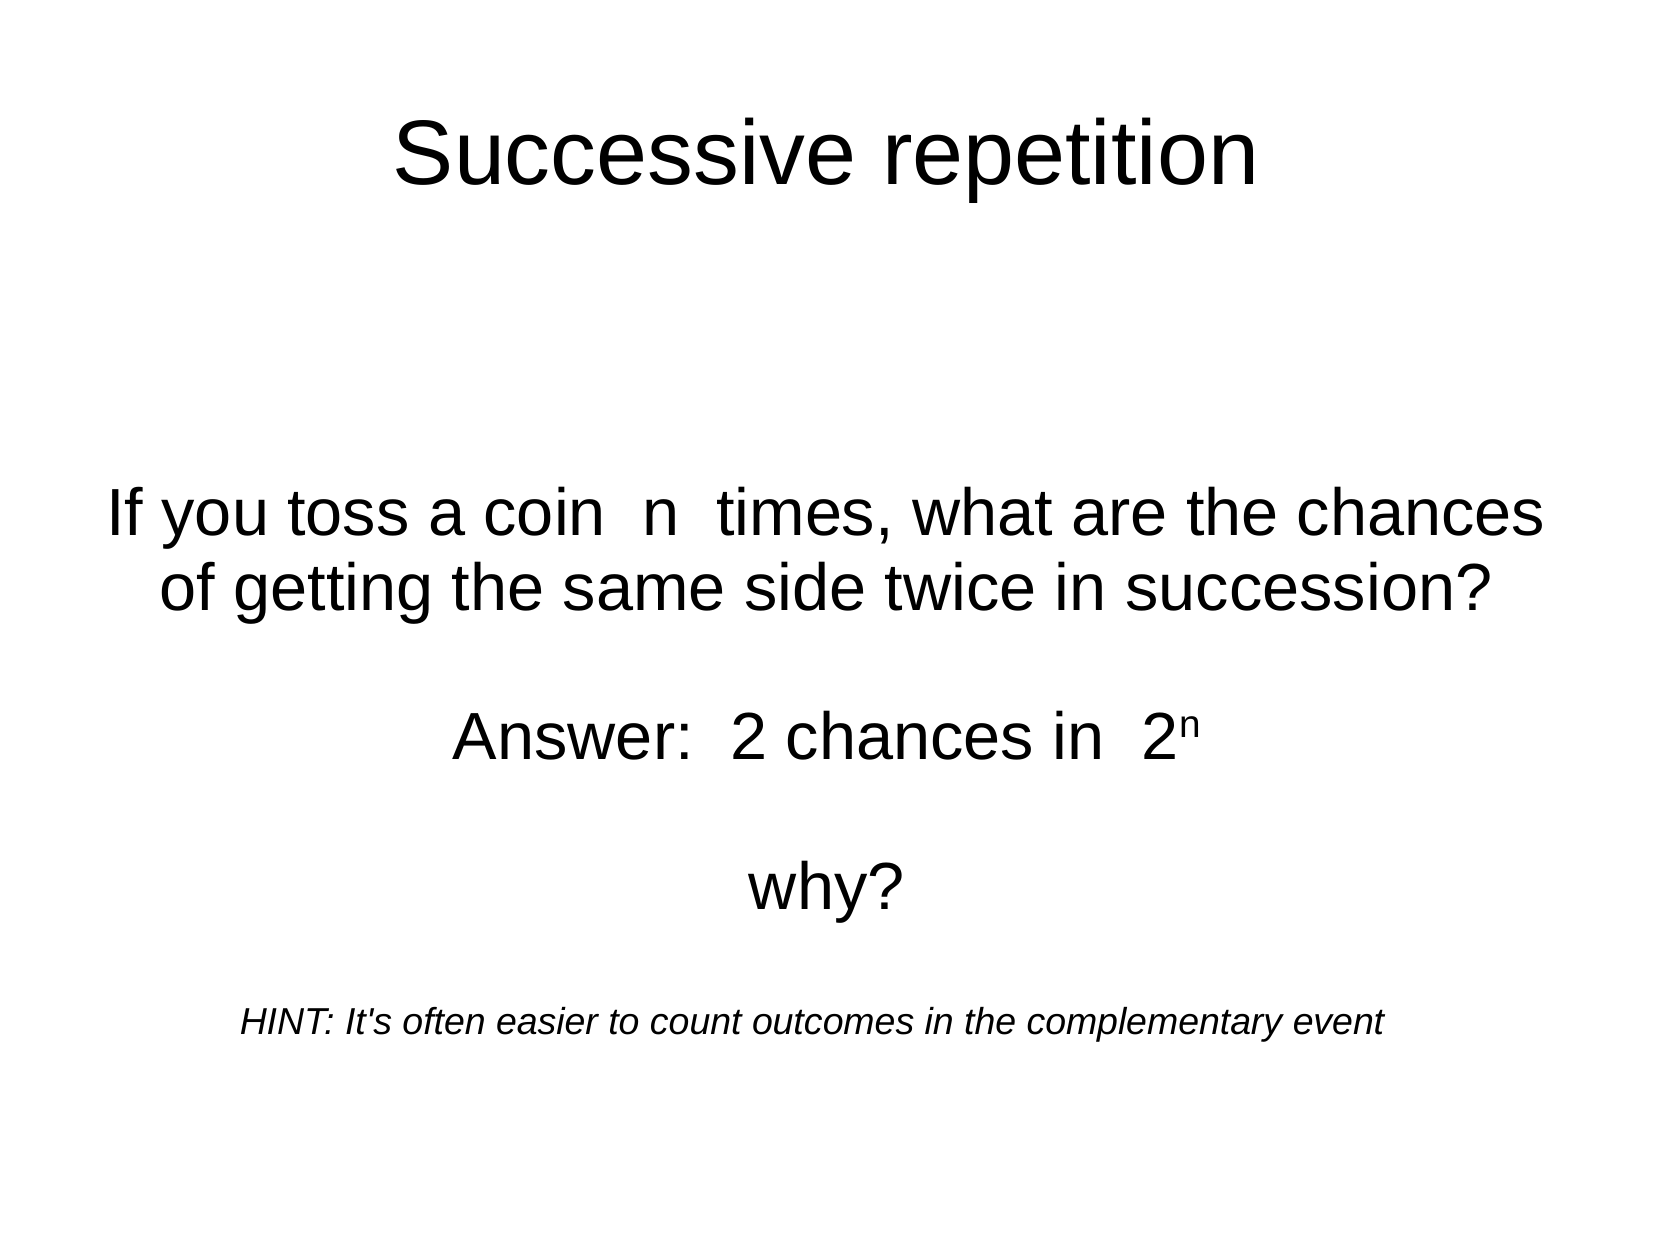

# Successive repetition
If you toss a coin n times, what are the chances of getting the same side twice in succession?
Answer: 2 chances in 2n
why?
HINT: It's often easier to count outcomes in the complementary event